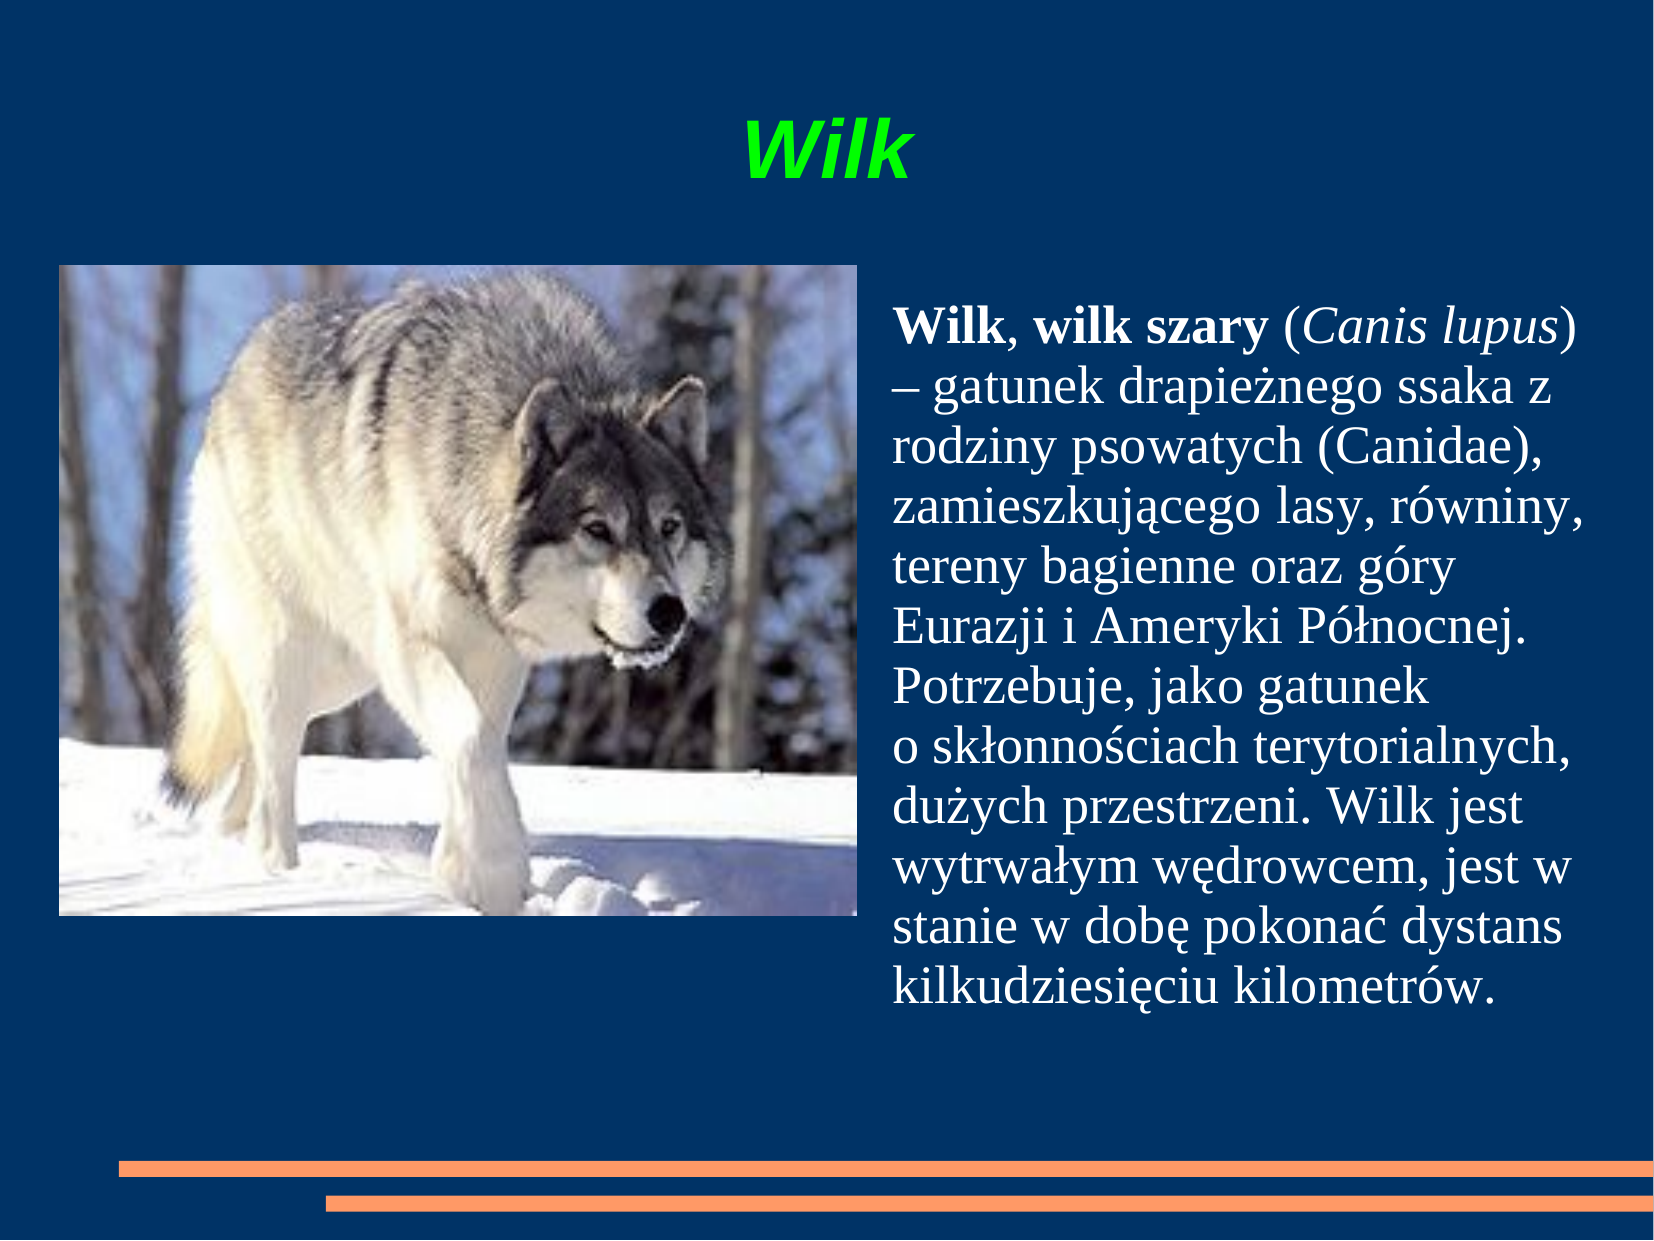

# Wilk
Wilk, wilk szary (Canis lupus) – gatunek drapieżnego ssaka z rodziny psowatych (Canidae), zamieszkującego lasy, równiny, tereny bagienne oraz góry Eurazji i Ameryki Północnej. Potrzebuje, jako gatunek o skłonnościach terytorialnych, dużych przestrzeni. Wilk jest wytrwałym wędrowcem, jest w stanie w dobę pokonać dystans kilkudziesięciu kilometrów.